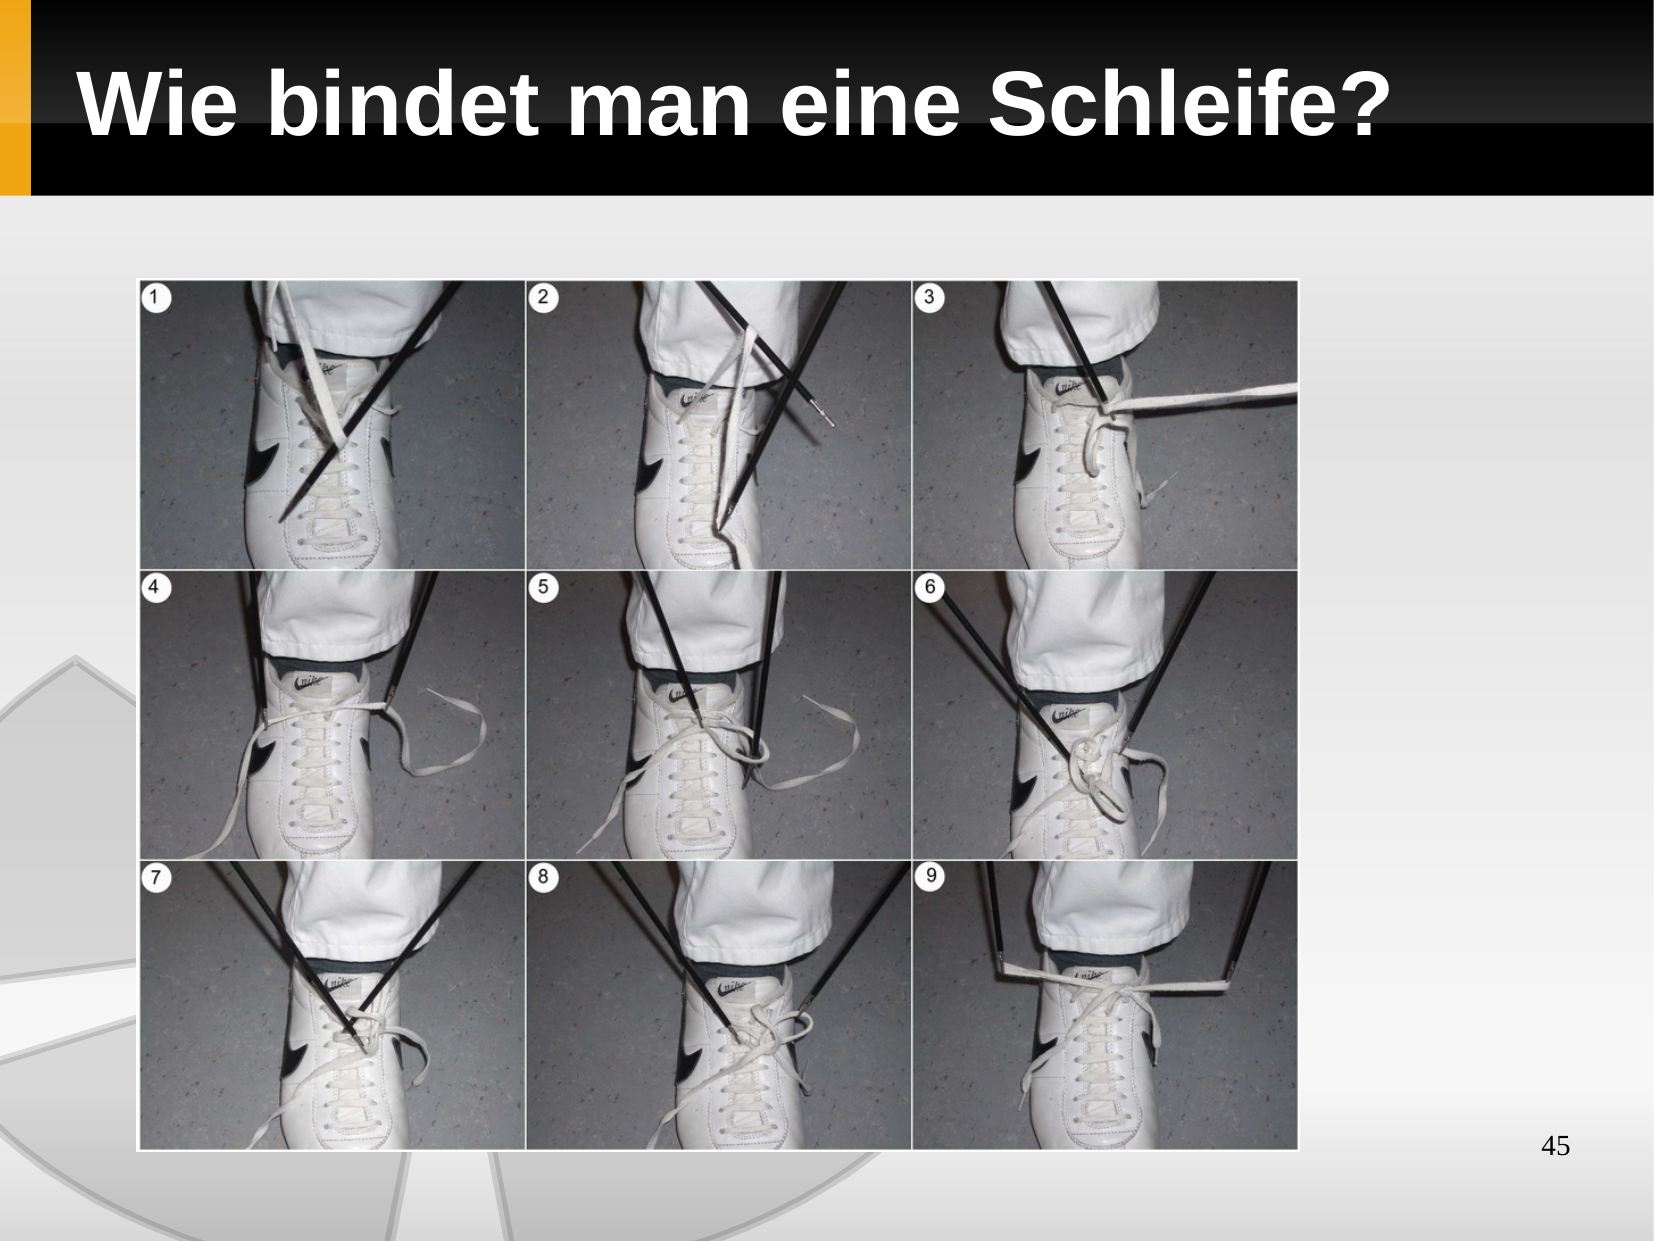

# Wie bindet man eine Schleife?
45